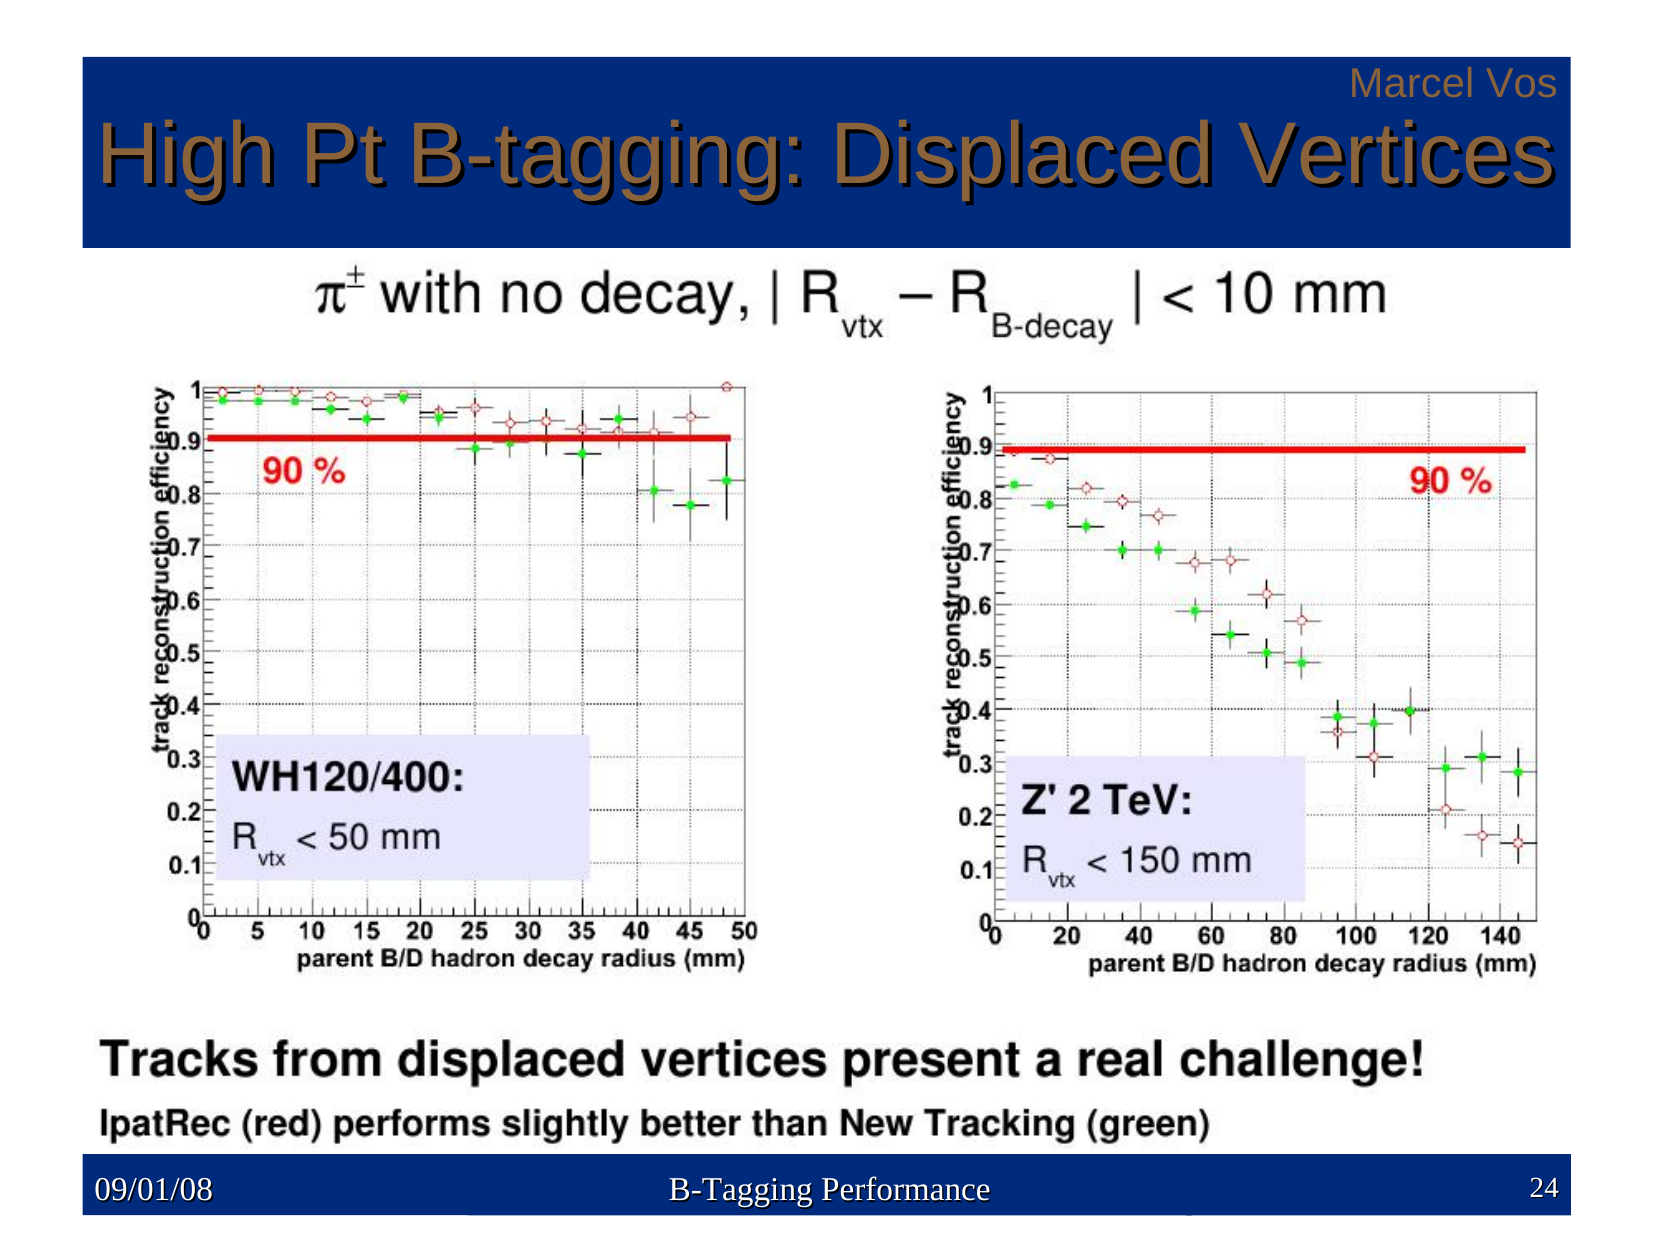

# High Pt B-tagging: Displaced Vertices
Marcel Vos
B-Tagging Performance
24